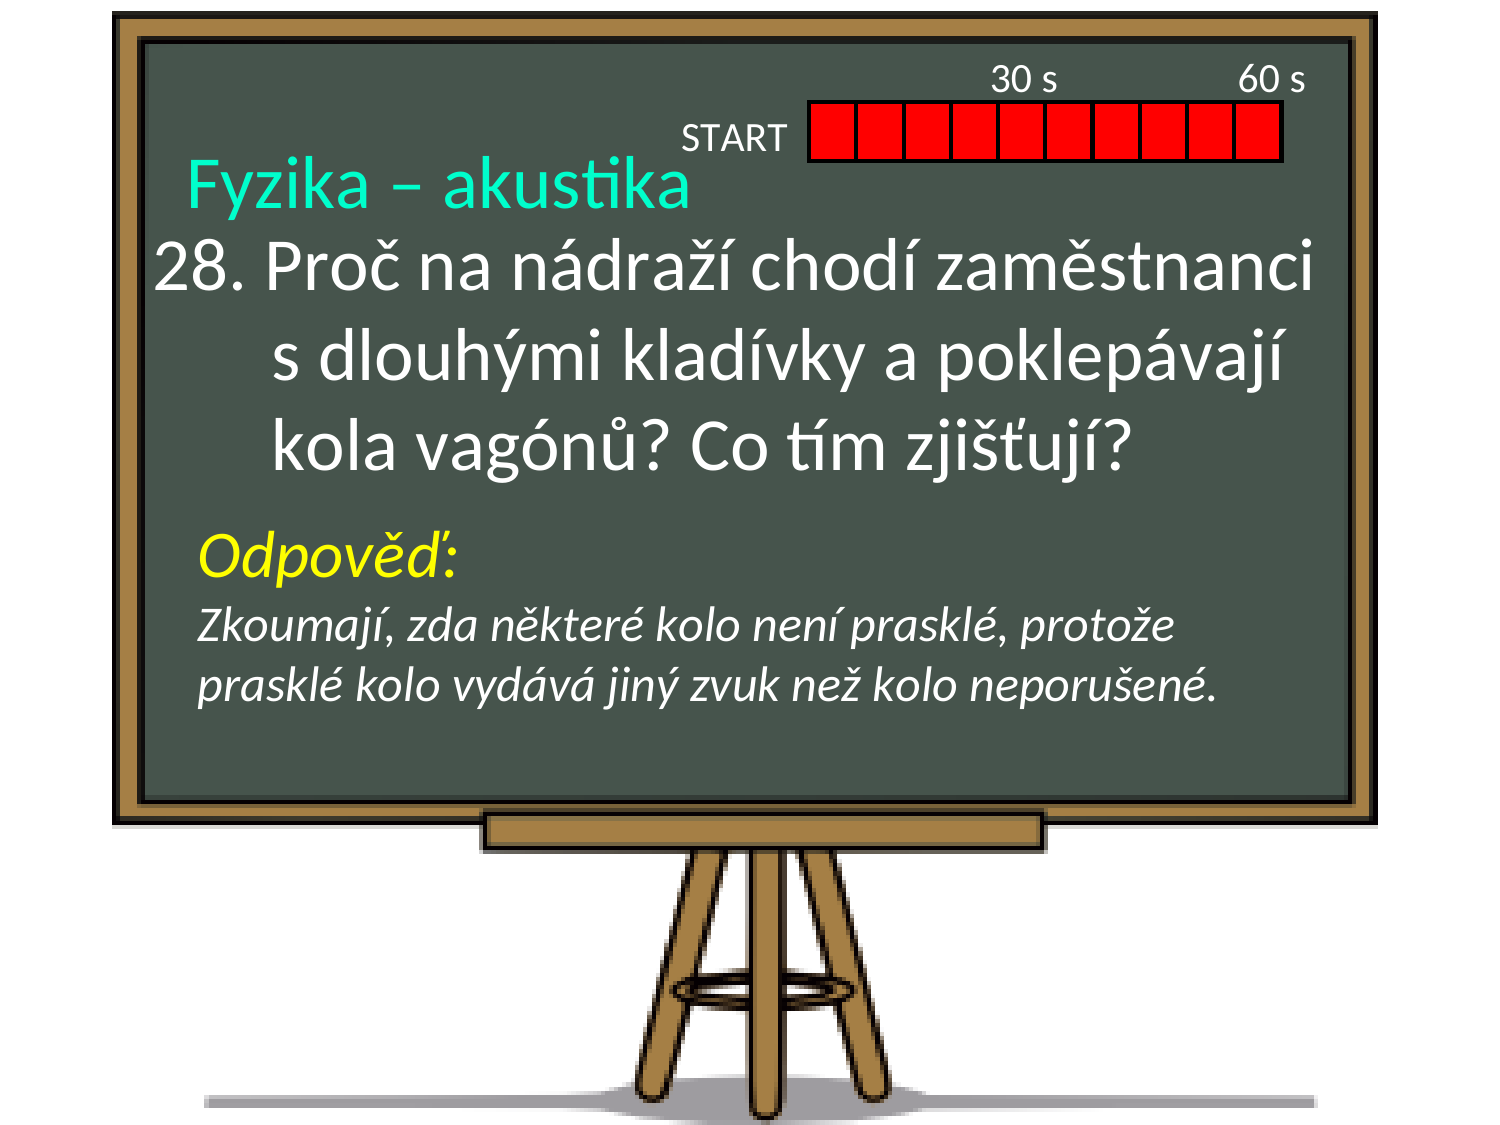

30 s
60 s
START
Fyzika – akustika
28. Proč na nádraží chodí zaměstnanci
 s dlouhými kladívky a poklepávají
 kola vagónů? Co tím zjišťují?
Odpověď:
Zkoumají, zda některé kolo není prasklé, protože prasklé kolo vydává jiný zvuk než kolo neporušené.